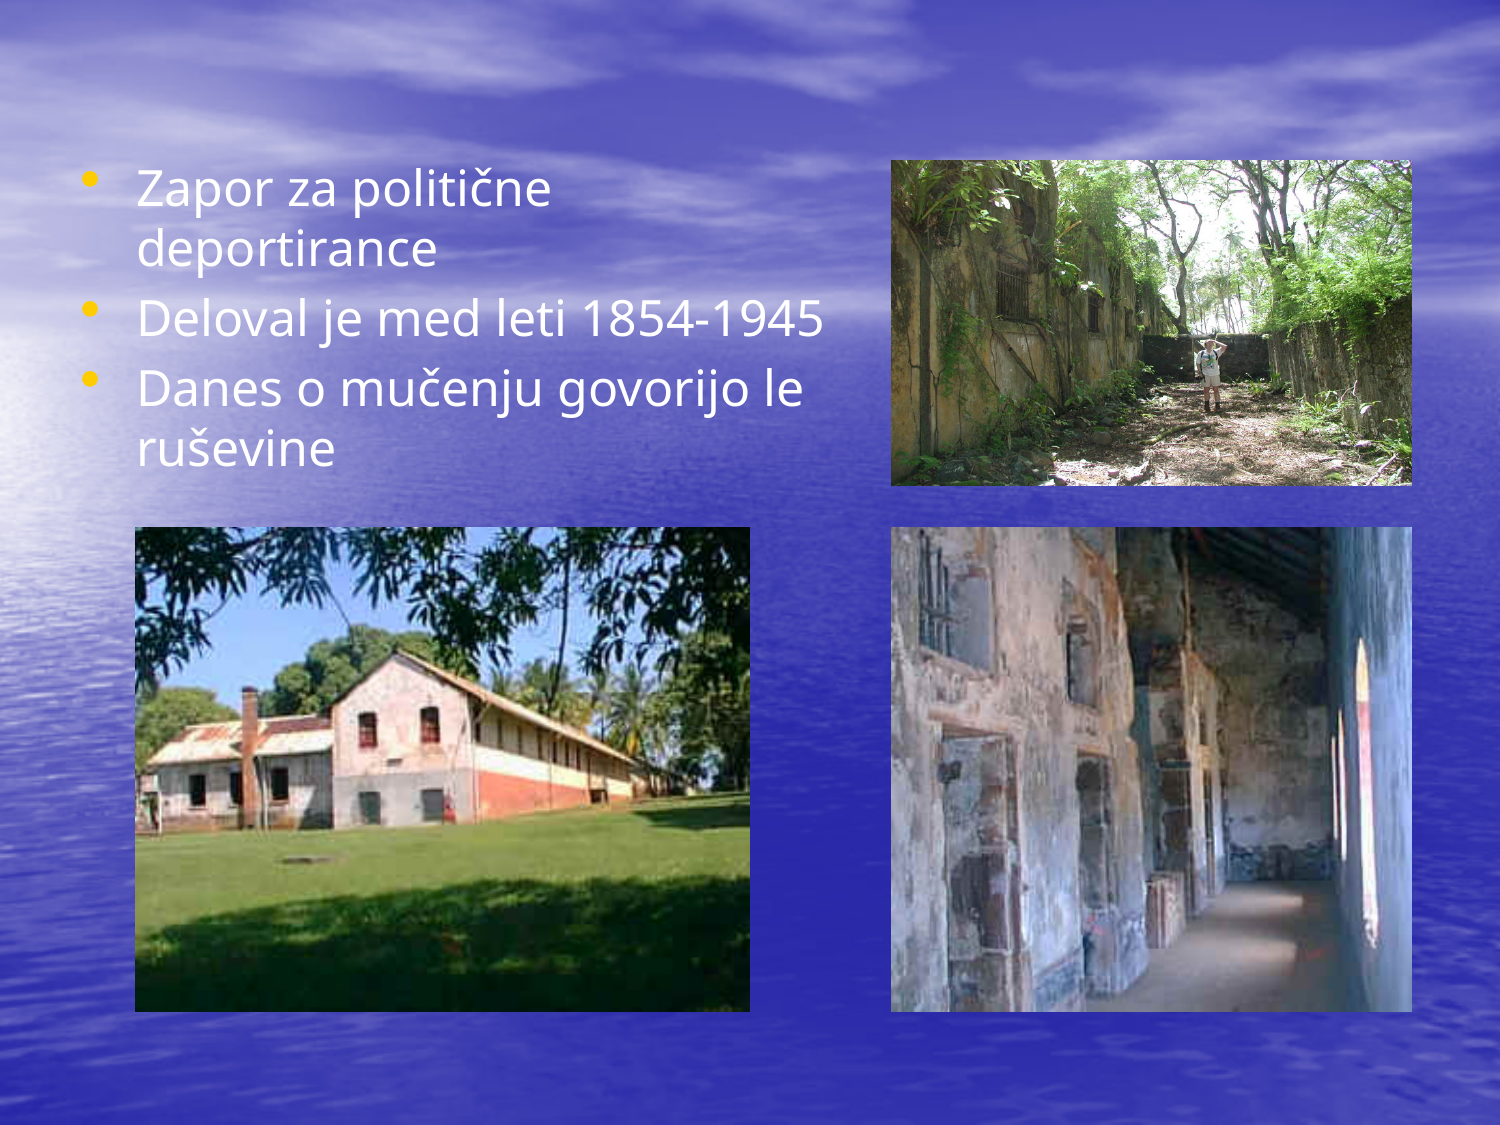

#
Zapor za politične deportirance
Deloval je med leti 1854-1945
Danes o mučenju govorijo le ruševine